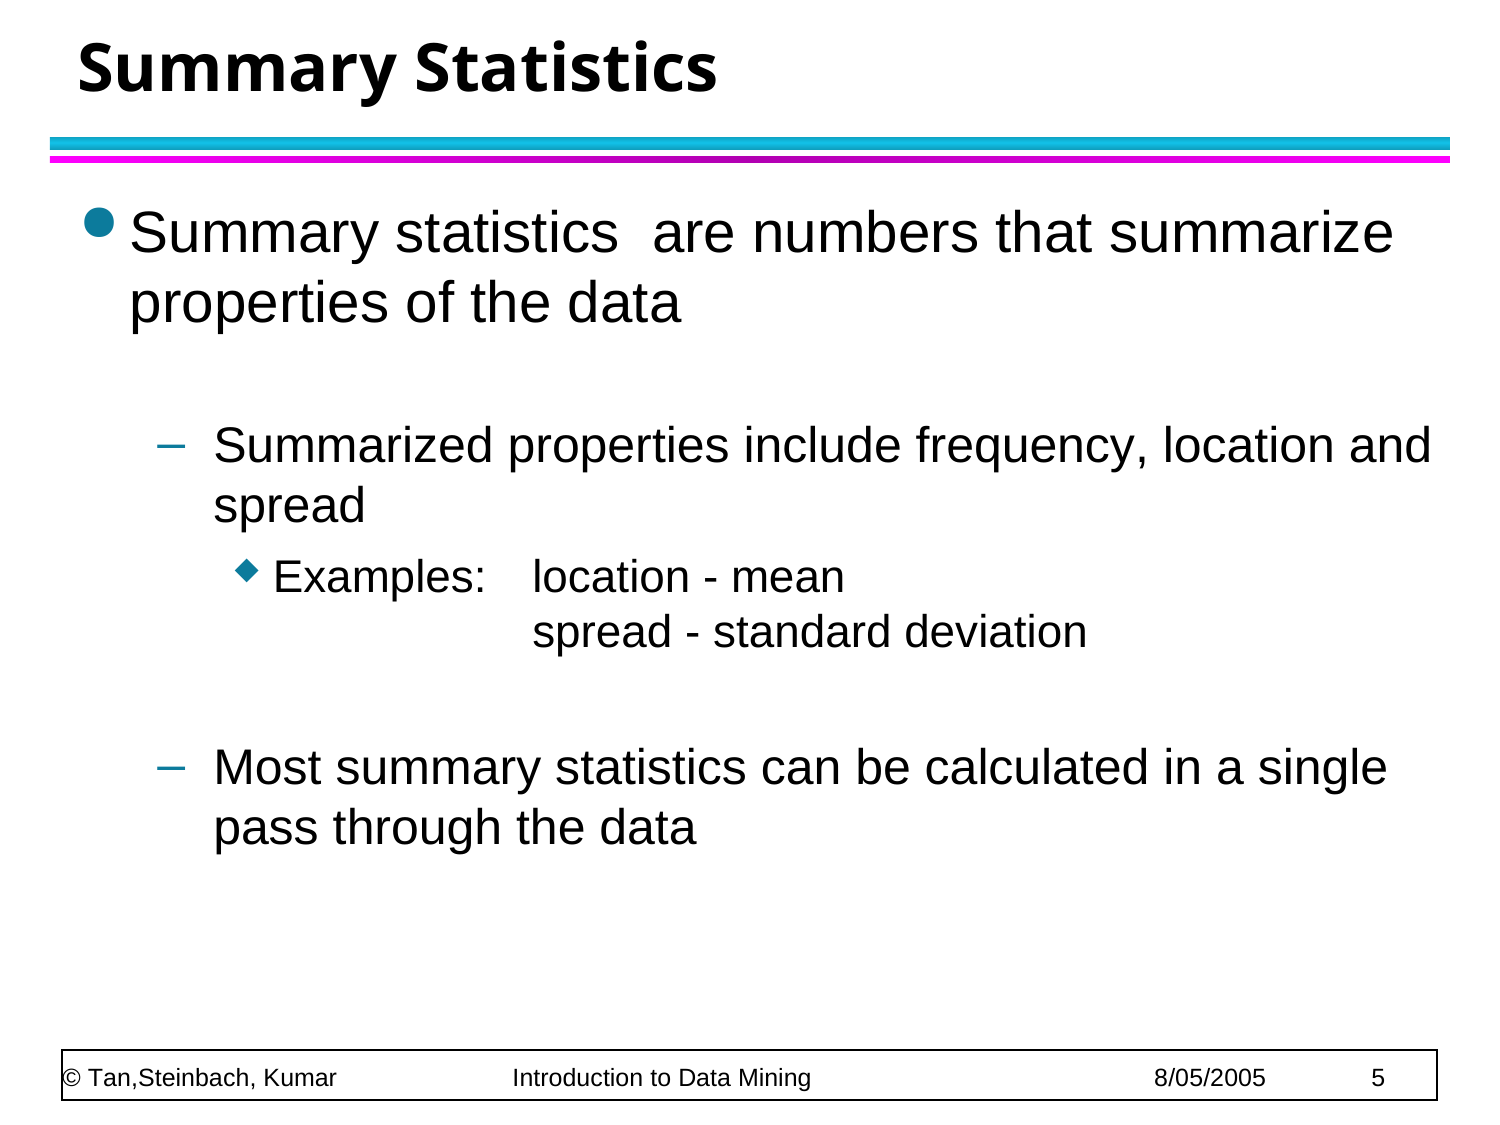

# Summary Statistics
Summary statistics are numbers that summarize properties of the data
Summarized properties include frequency, location and spread
 Examples: 	location - mean
 	spread - standard deviation
Most summary statistics can be calculated in a single pass through the data